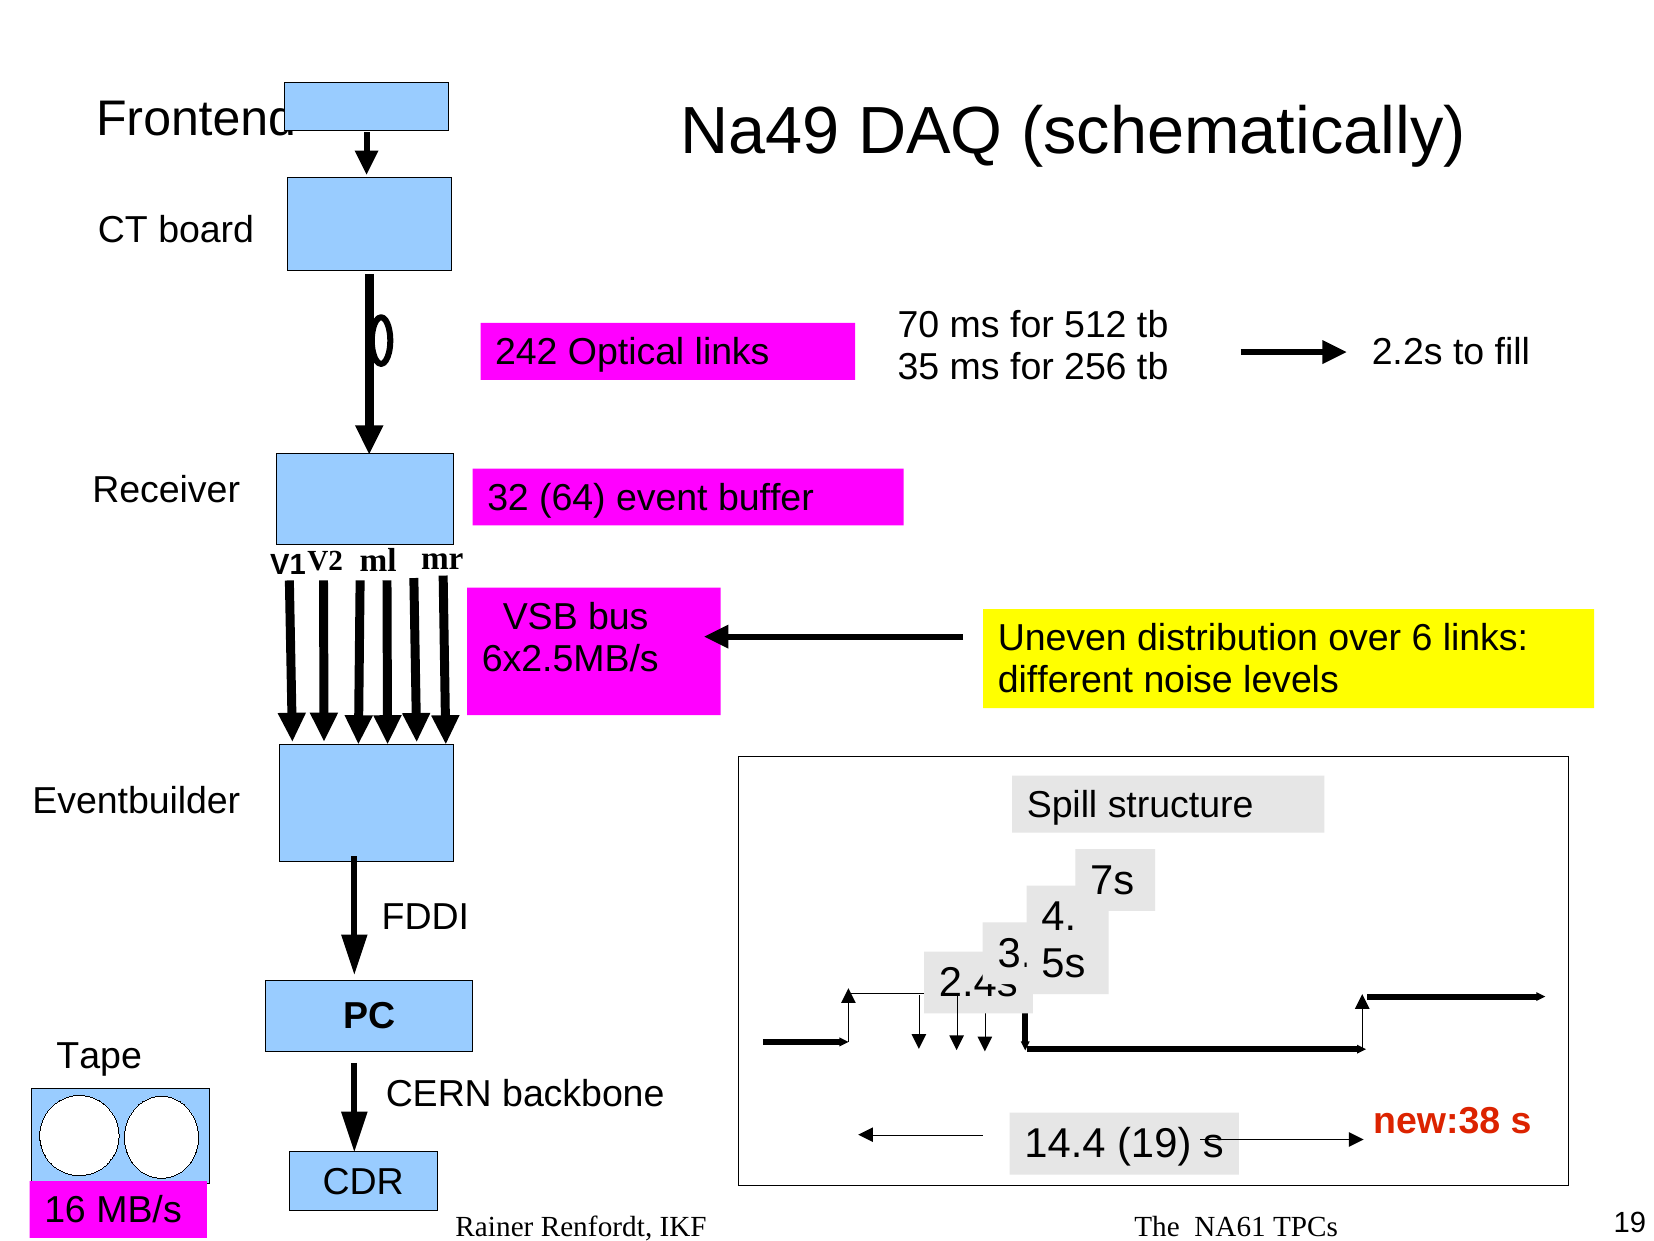

Frontend
Na49 DAQ (schematically)
CT board
70 ms for 512 tb
35 ms for 256 tb
2.2s to fill
242 Optical links
Receiver
32 (64) event buffer
mr
ml
V2
V1
 VSB bus
6x2.5MB/s
Uneven distribution over 6 links:
different noise levels
Eventbuilder
Spill structure
7s
4.5s
FDDI
3.2s
2.4s
PC
Tape
CERN backbone
new:38 s
14.4 (19) s
CDR
16 MB/s